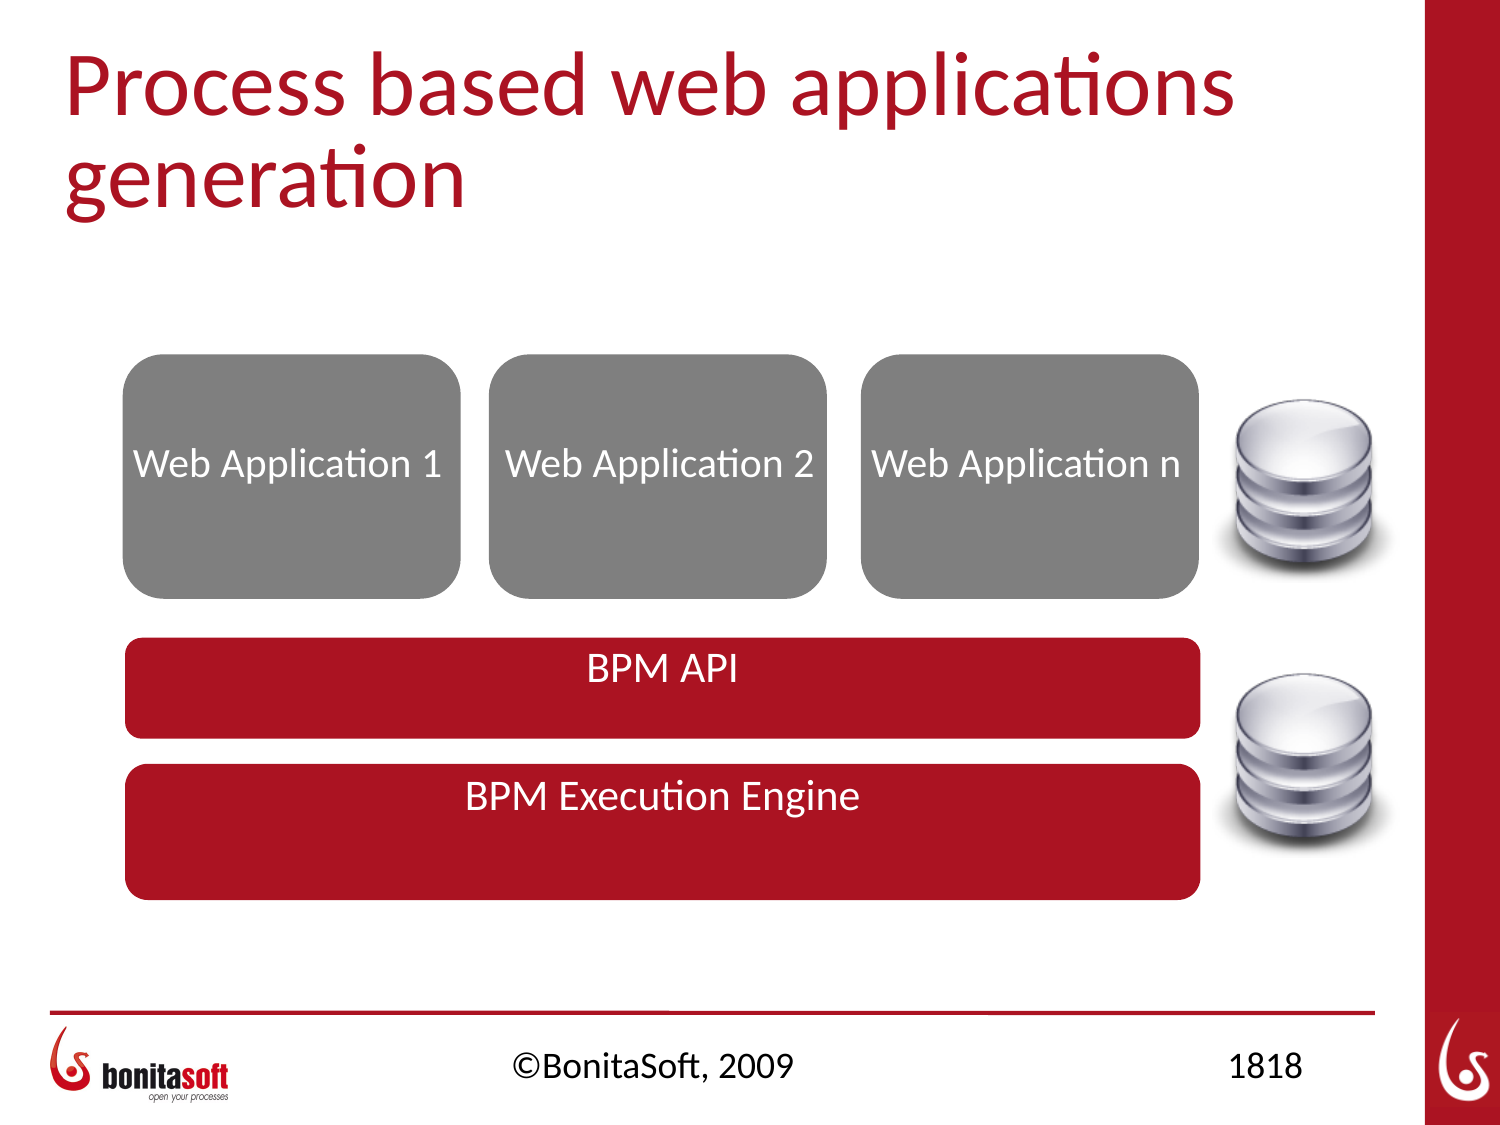

# Process based web applications generation
Web Application 1
Web Application 2
Web Application n
BPM API
BPM Execution Engine
<footer>©BonitaSoft, 2009